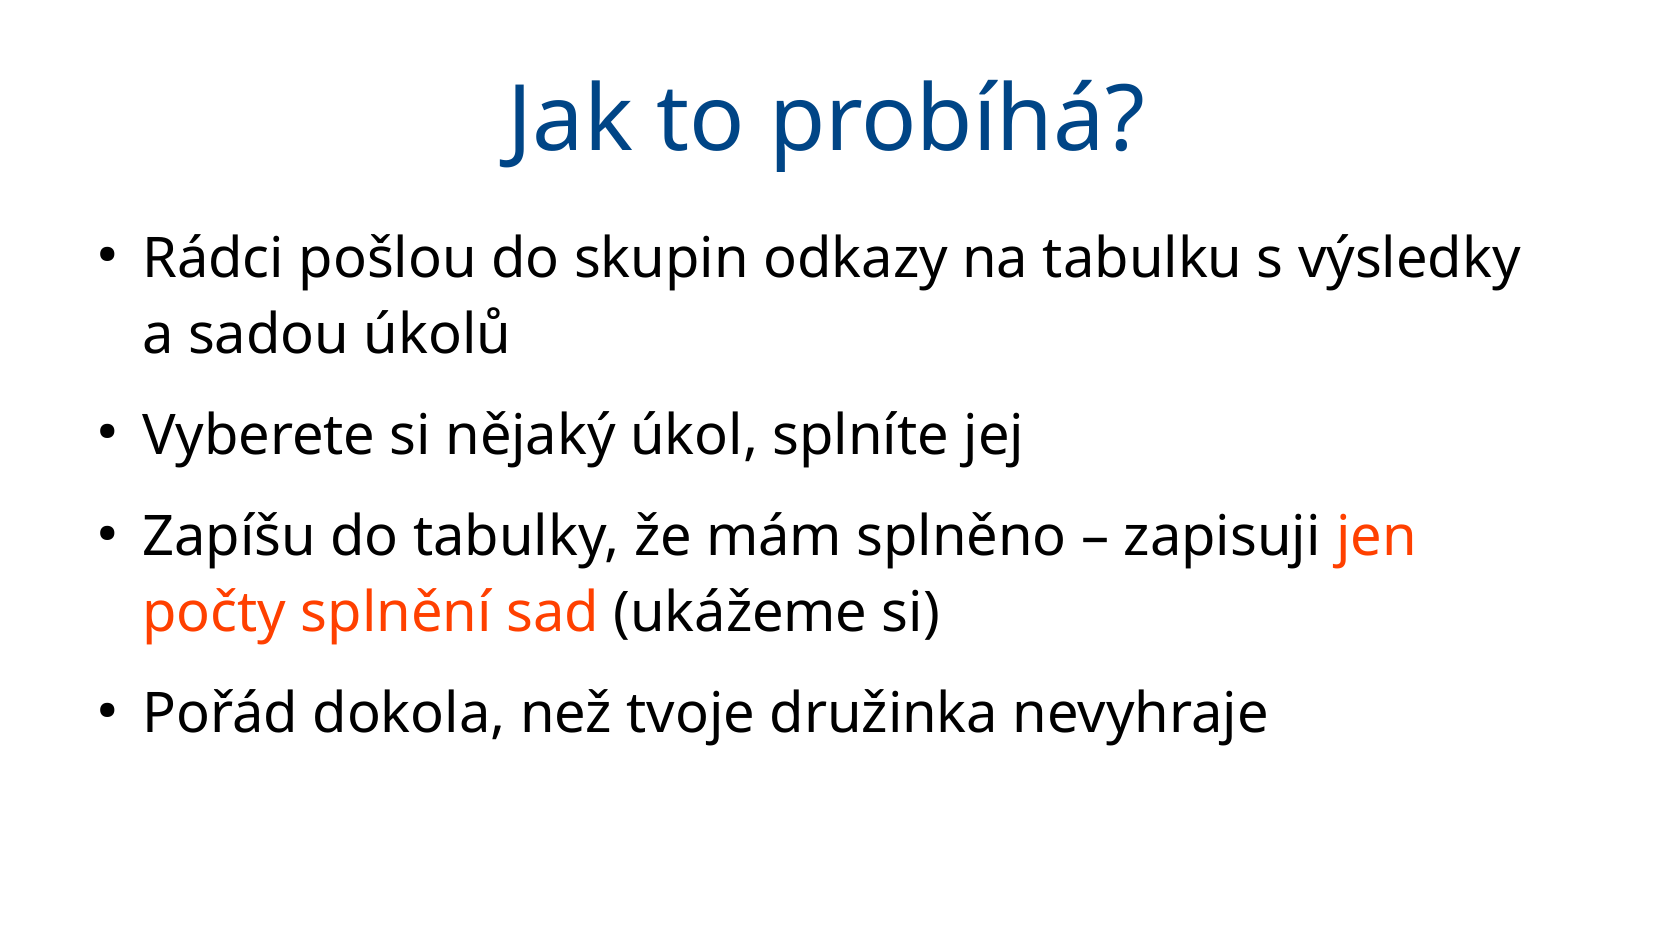

# Jak to probíhá?
Rádci pošlou do skupin odkazy na tabulku s výsledky a sadou úkolů
Vyberete si nějaký úkol, splníte jej
Zapíšu do tabulky, že mám splněno – zapisuji jen počty splnění sad (ukážeme si)
Pořád dokola, než tvoje družinka nevyhraje